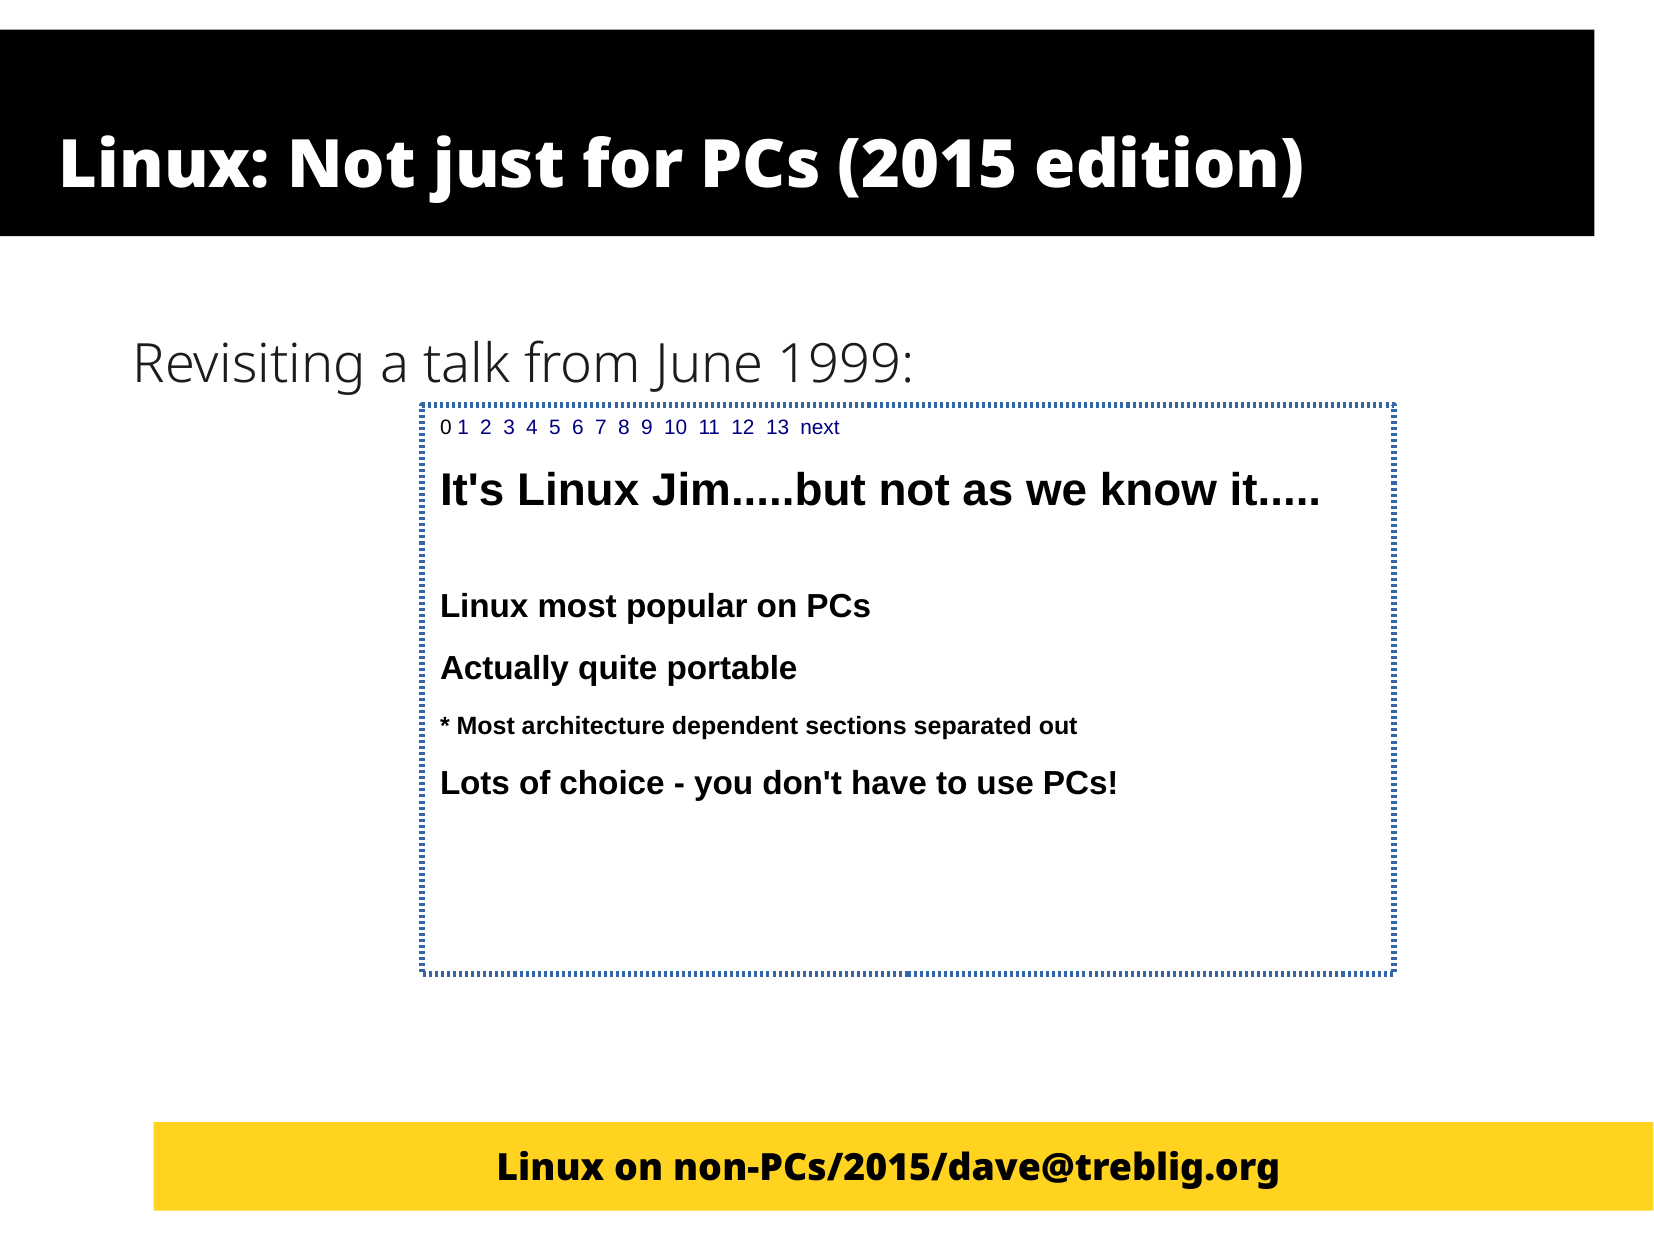

# Linux: Not just for PCs (2015 edition)
	Revisiting a talk from June 1999:
0 1 2 3 4 5 6 7 8 9 10 11 12 13 next
It's Linux Jim.....but not as we know it.....
Linux most popular on PCs
Actually quite portable
* Most architecture dependent sections separated out
Lots of choice - you don't have to use PCs!